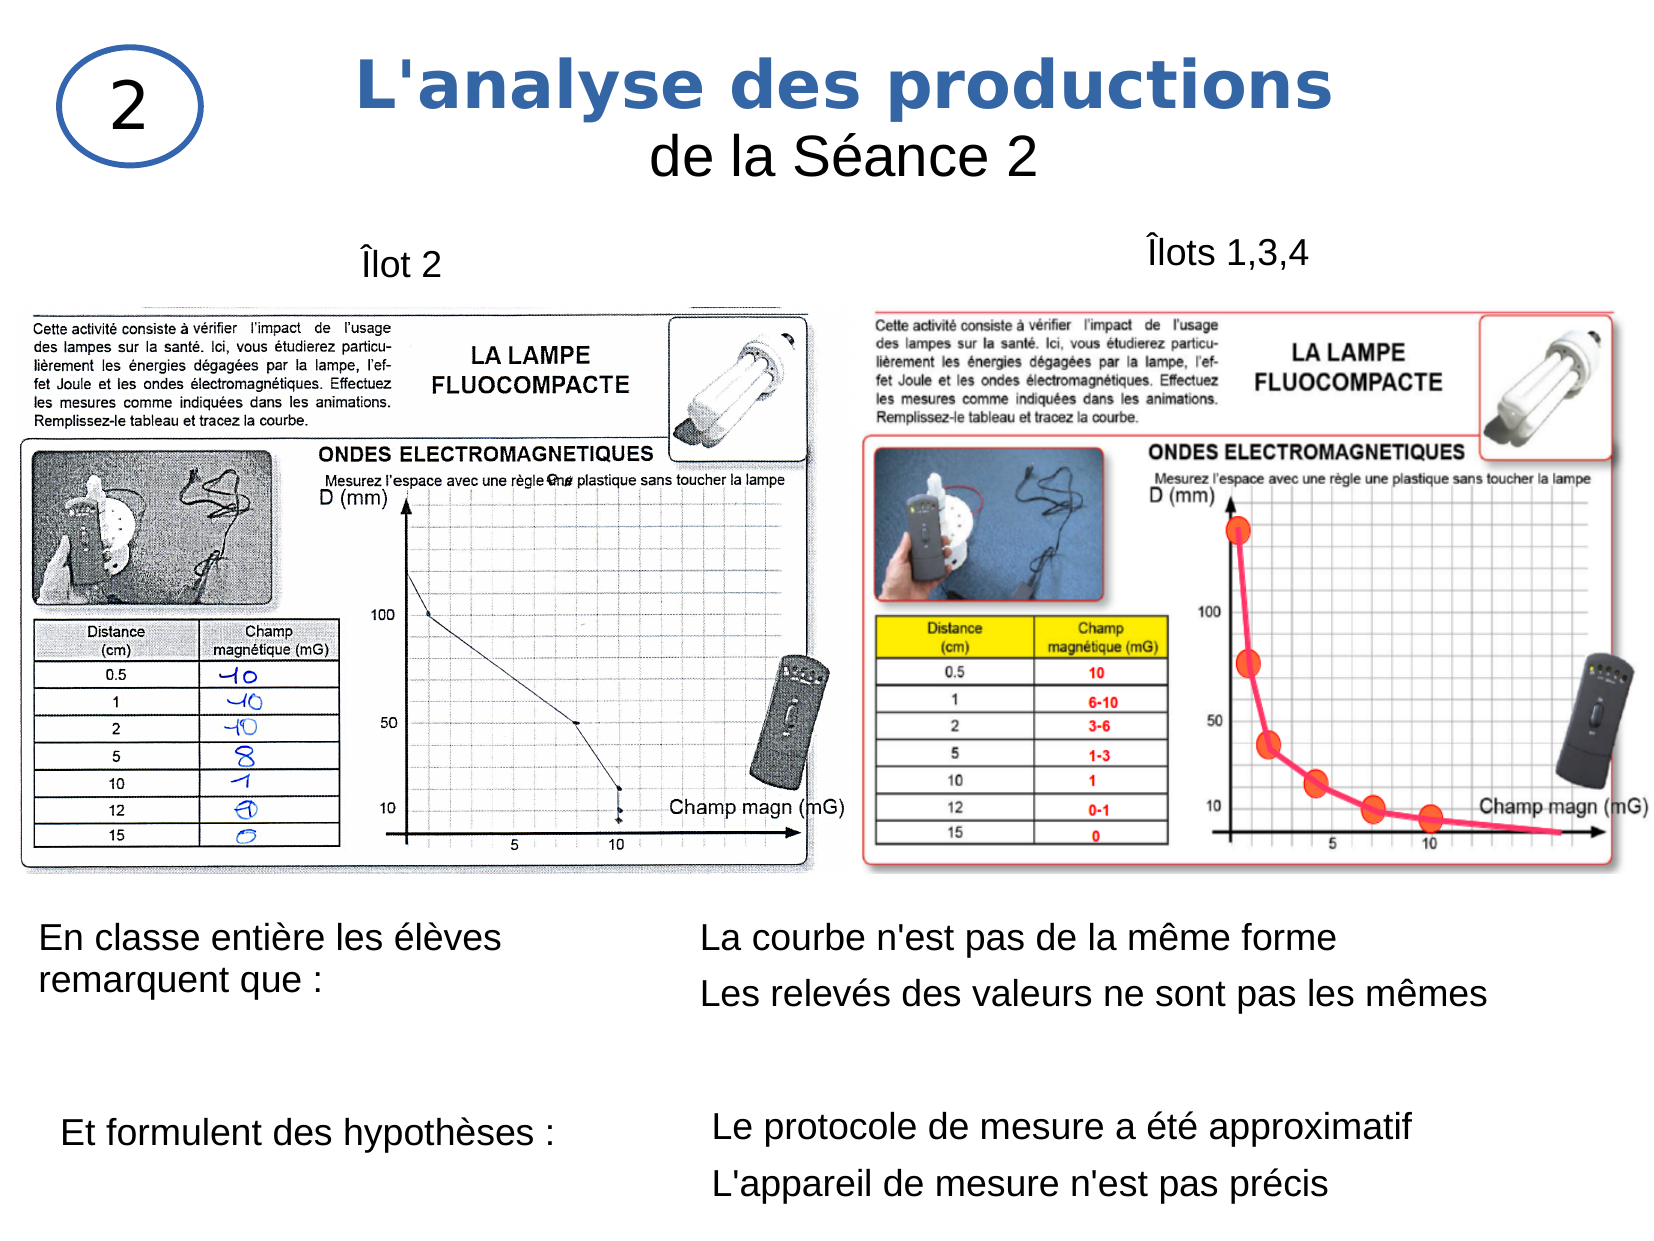

# L'analyse des productions de la Séance 2
2
Îlots 1,3,4
Îlot 2
En classe entière les élèves remarquent que :
La courbe n'est pas de la même forme
Les relevés des valeurs ne sont pas les mêmes
Le protocole de mesure a été approximatif
Et formulent des hypothèses :
L'appareil de mesure n'est pas précis